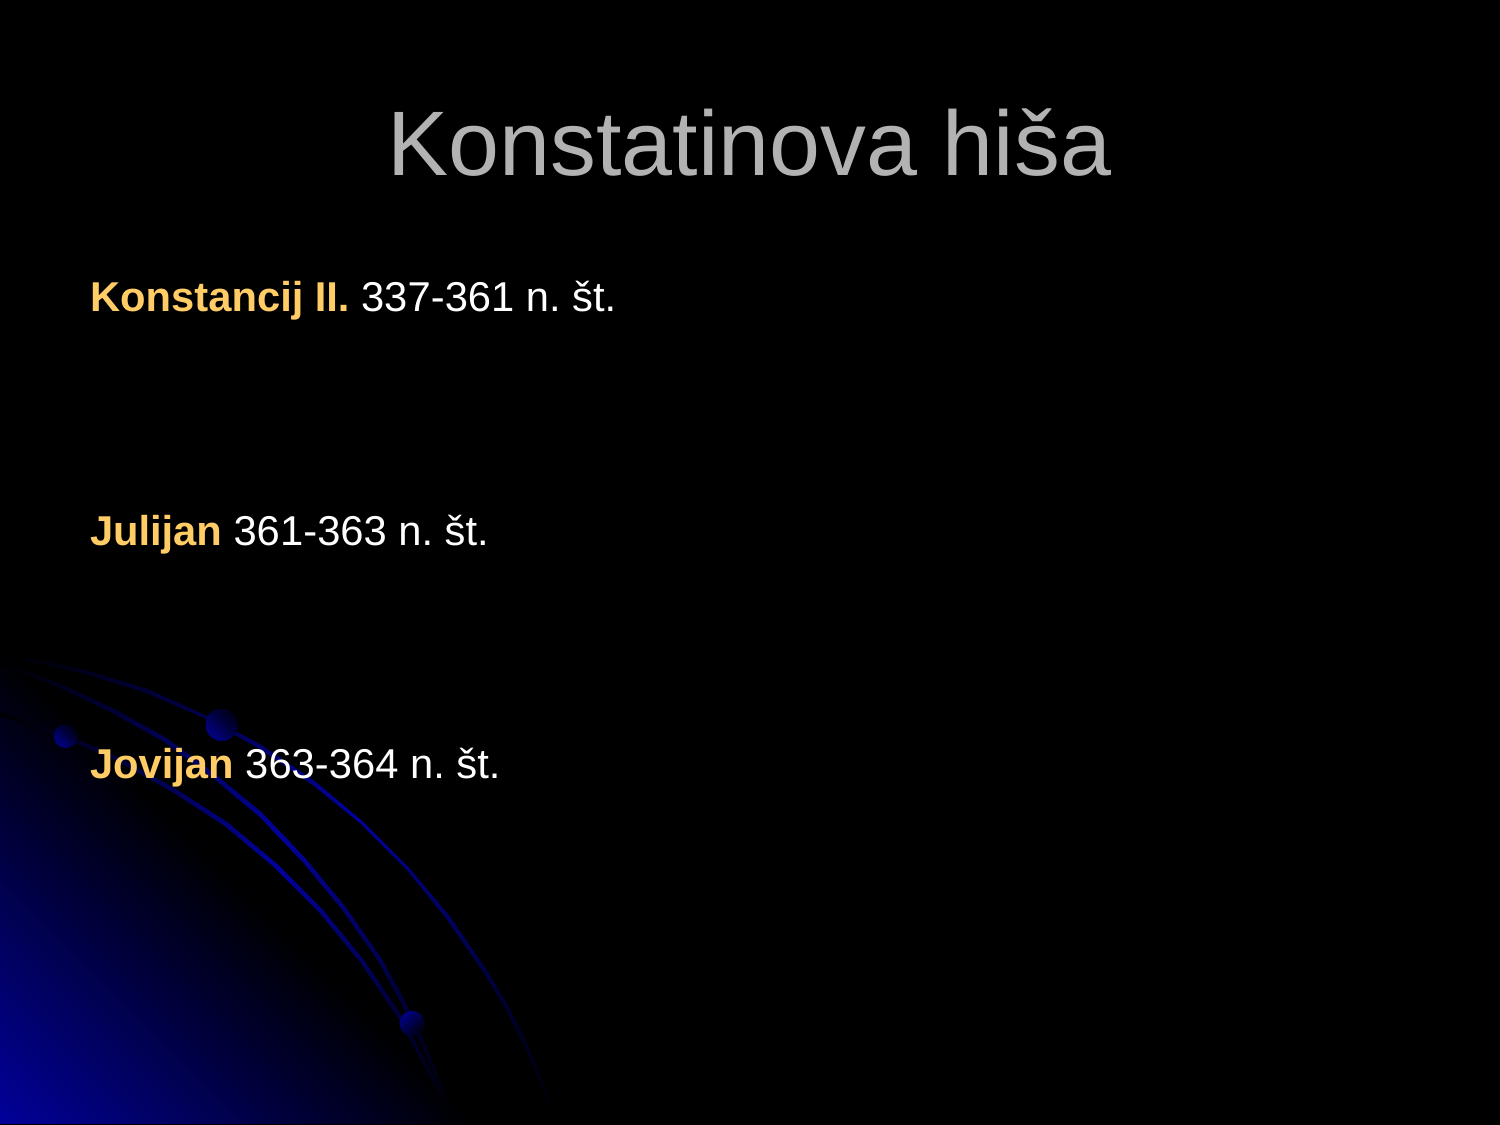

# Konstatinova hiša
Konstancij II. 337-361 n. št.
Julijan 361-363 n. št.
Jovijan 363-364 n. št.